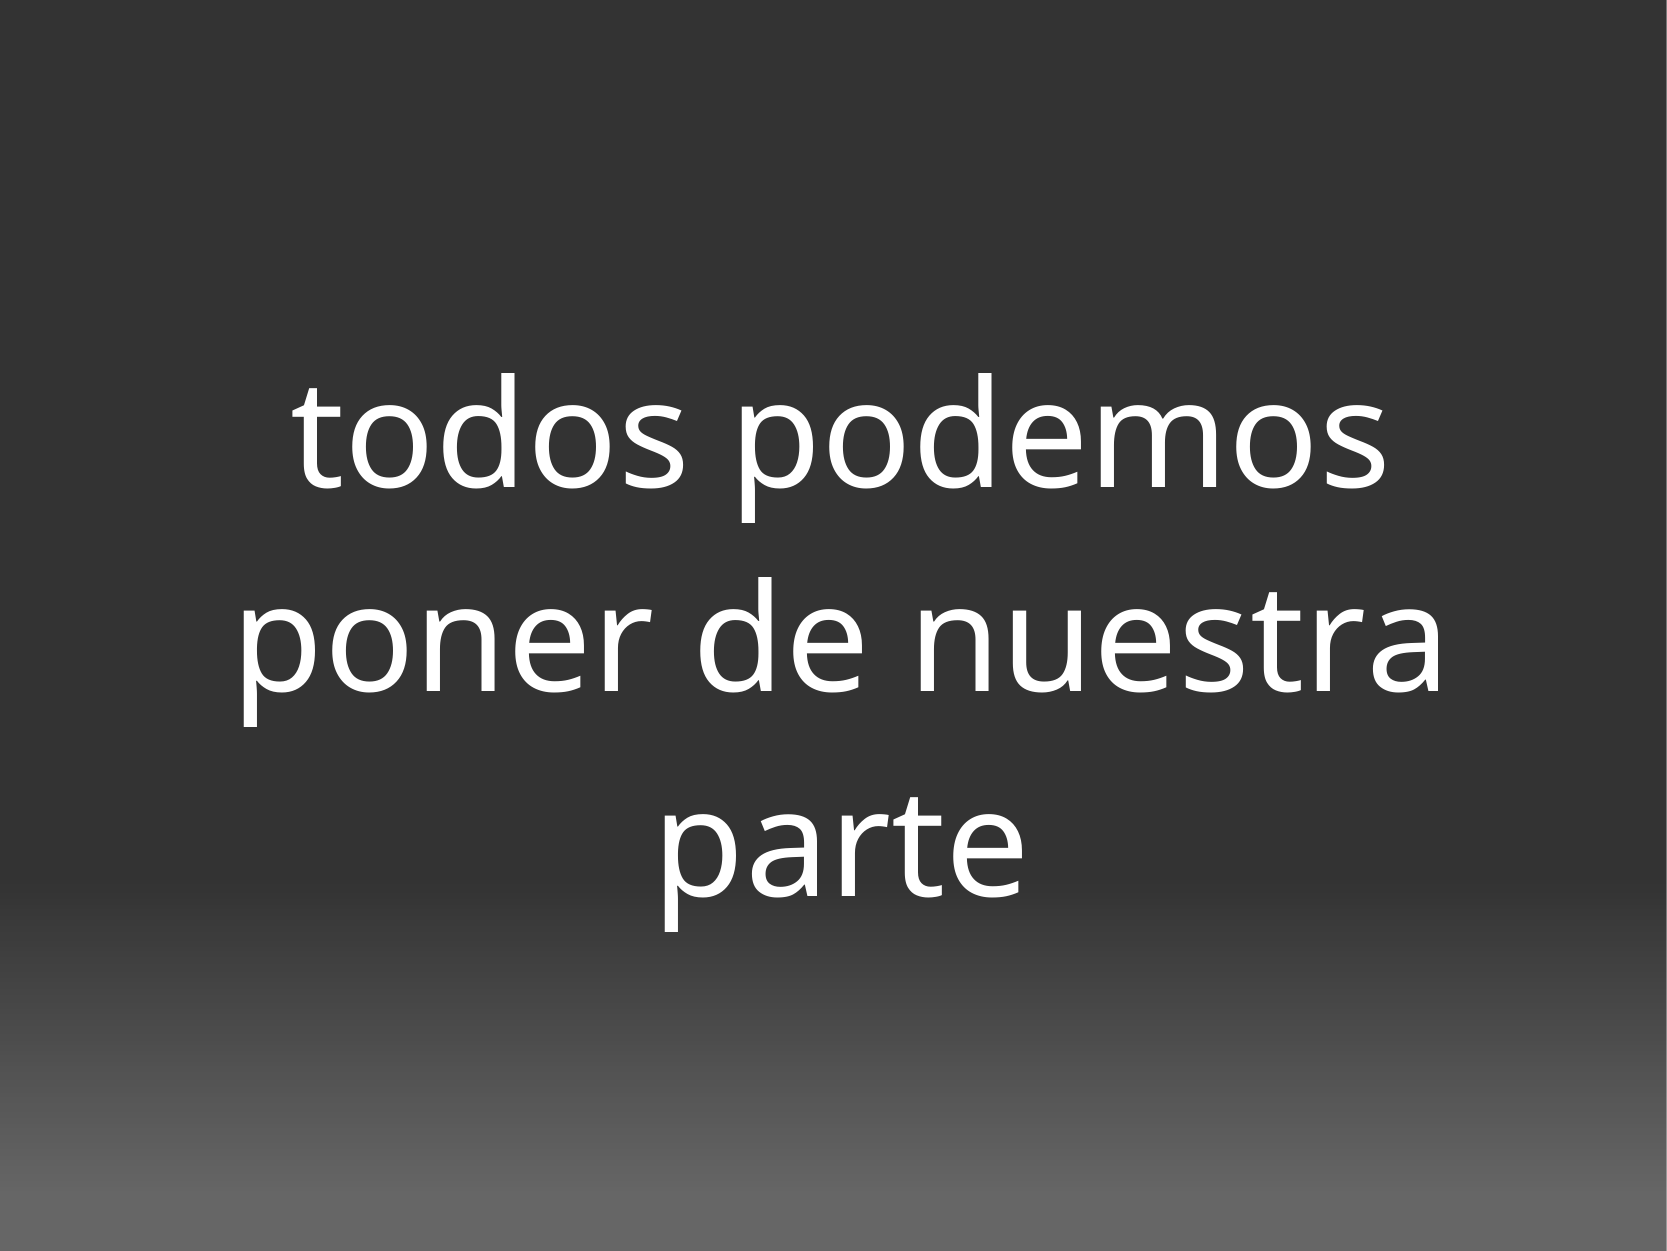

# todos podemos poner de nuestra parte